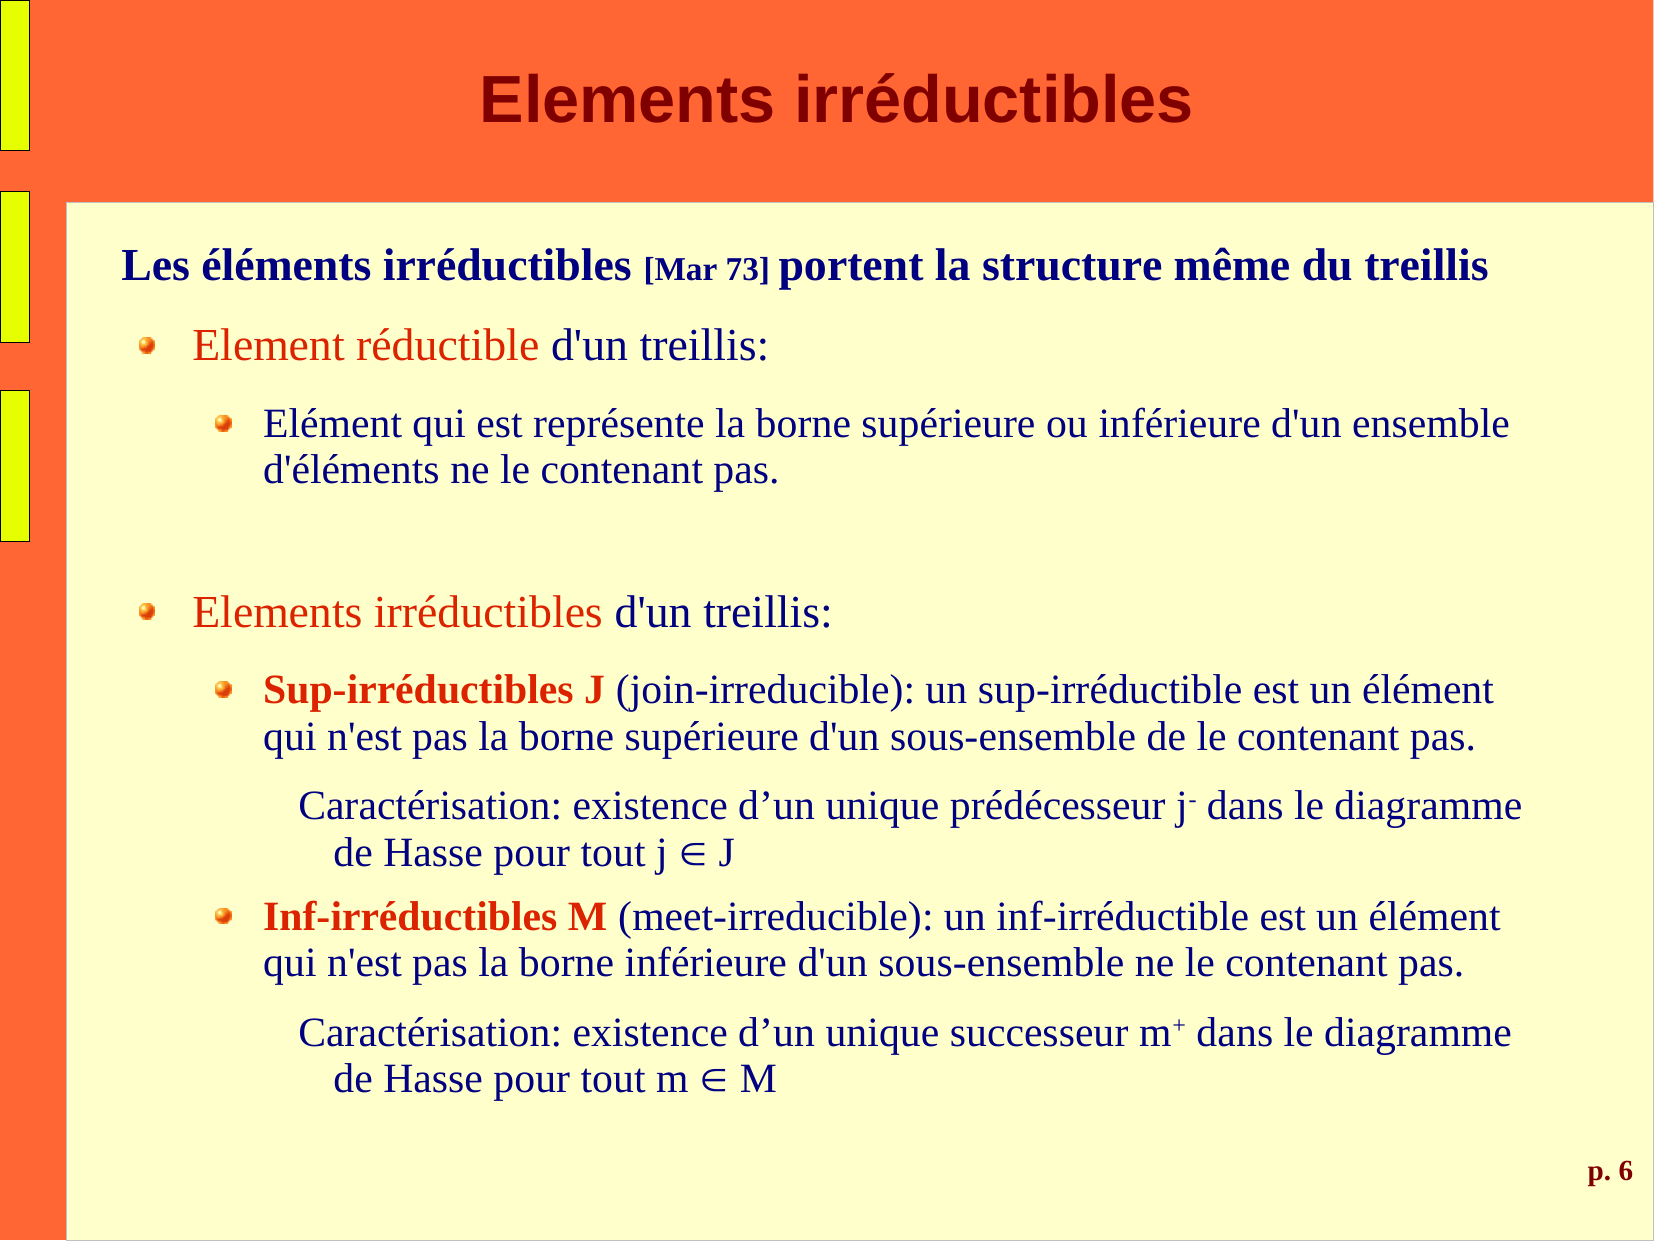

# Elements irréductibles
Les éléments irréductibles [Mar 73] portent la structure même du treillis
Element réductible d'un treillis:
Elément qui est représente la borne supérieure ou inférieure d'un ensemble d'éléments ne le contenant pas.
Elements irréductibles d'un treillis:
Sup-irréductibles J (join-irreducible): un sup-irréductible est un élément qui n'est pas la borne supérieure d'un sous-ensemble de le contenant pas.
Caractérisation: existence d’un unique prédécesseur j- dans le diagramme de Hasse pour tout j  J
Inf-irréductibles M (meet-irreducible): un inf-irréductible est un élément qui n'est pas la borne inférieure d'un sous-ensemble ne le contenant pas.
Caractérisation: existence d’un unique successeur m+ dans le diagramme de Hasse pour tout m  M